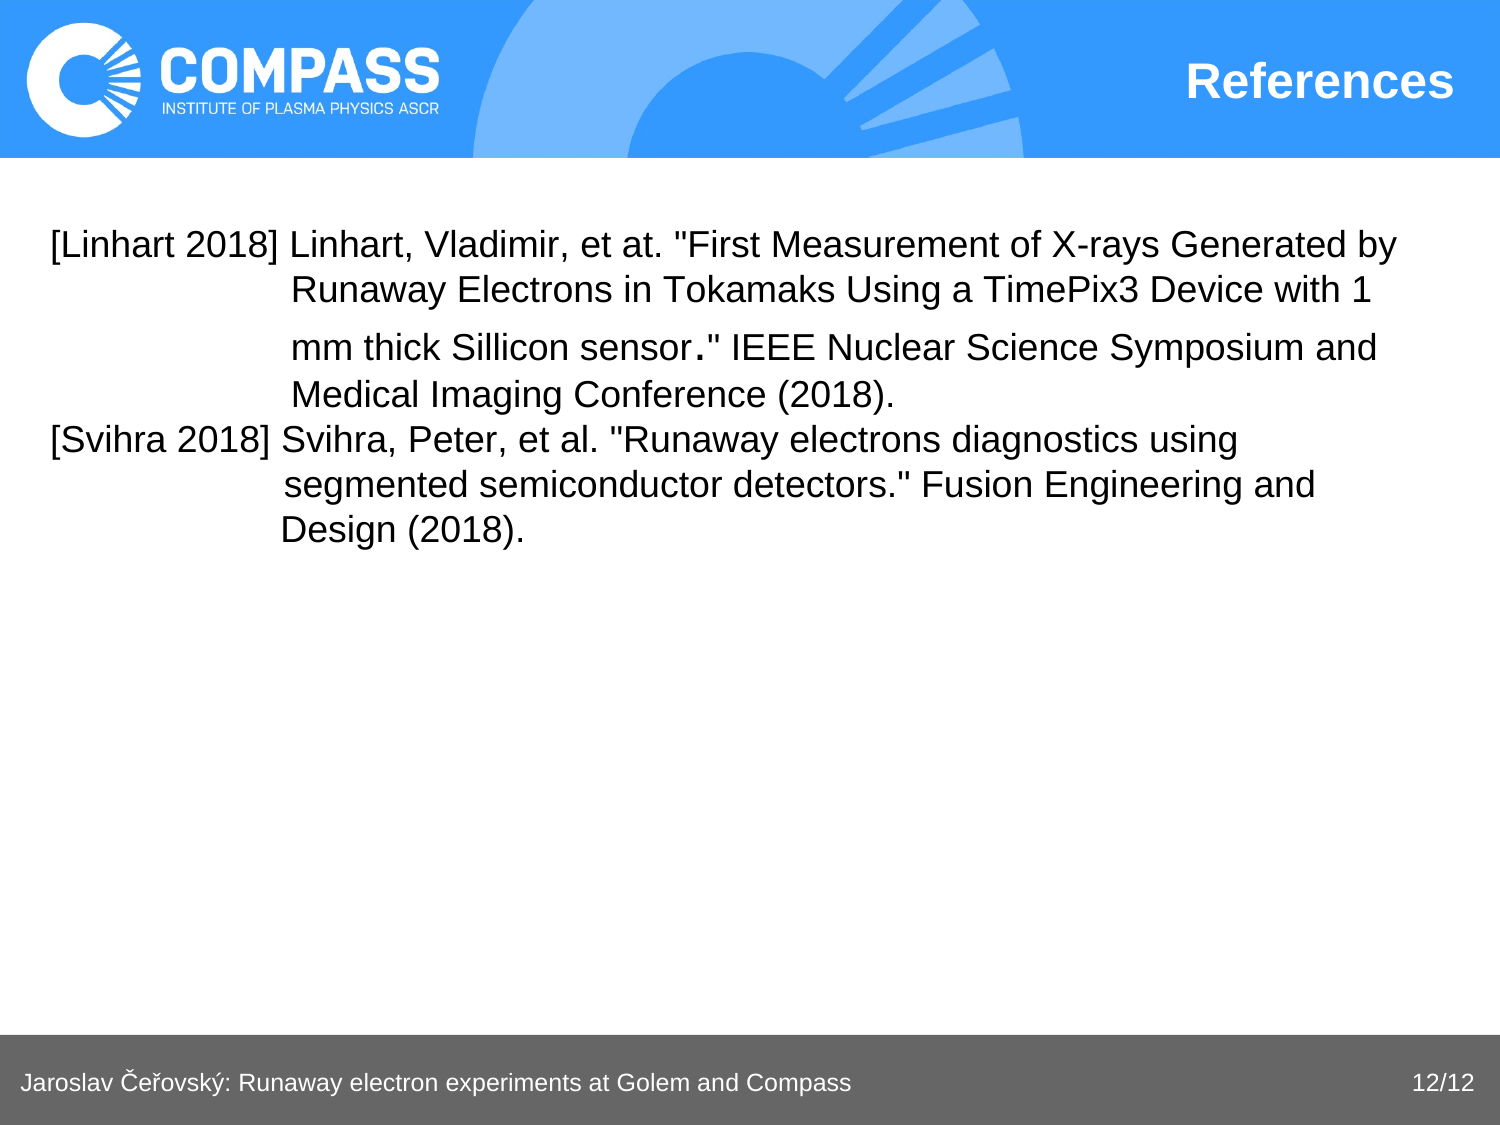

References
[Linhart 2018] Linhart, Vladimir, et at. "First Measurement of X-rays Generated by Runaway Electrons in Tokamaks Using a TimePix3 Device with 1 mm thick Sillicon sensor." IEEE Nuclear Science Symposium and Medical Imaging Conference (2018).
[Svihra 2018] Svihra, Peter, et al. "Runaway electrons diagnostics using 			 segmented semiconductor detectors." Fusion Engineering and Design (2018).
 Jaroslav Čeřovský: Runaway electron experiments at Golem and Compass
12